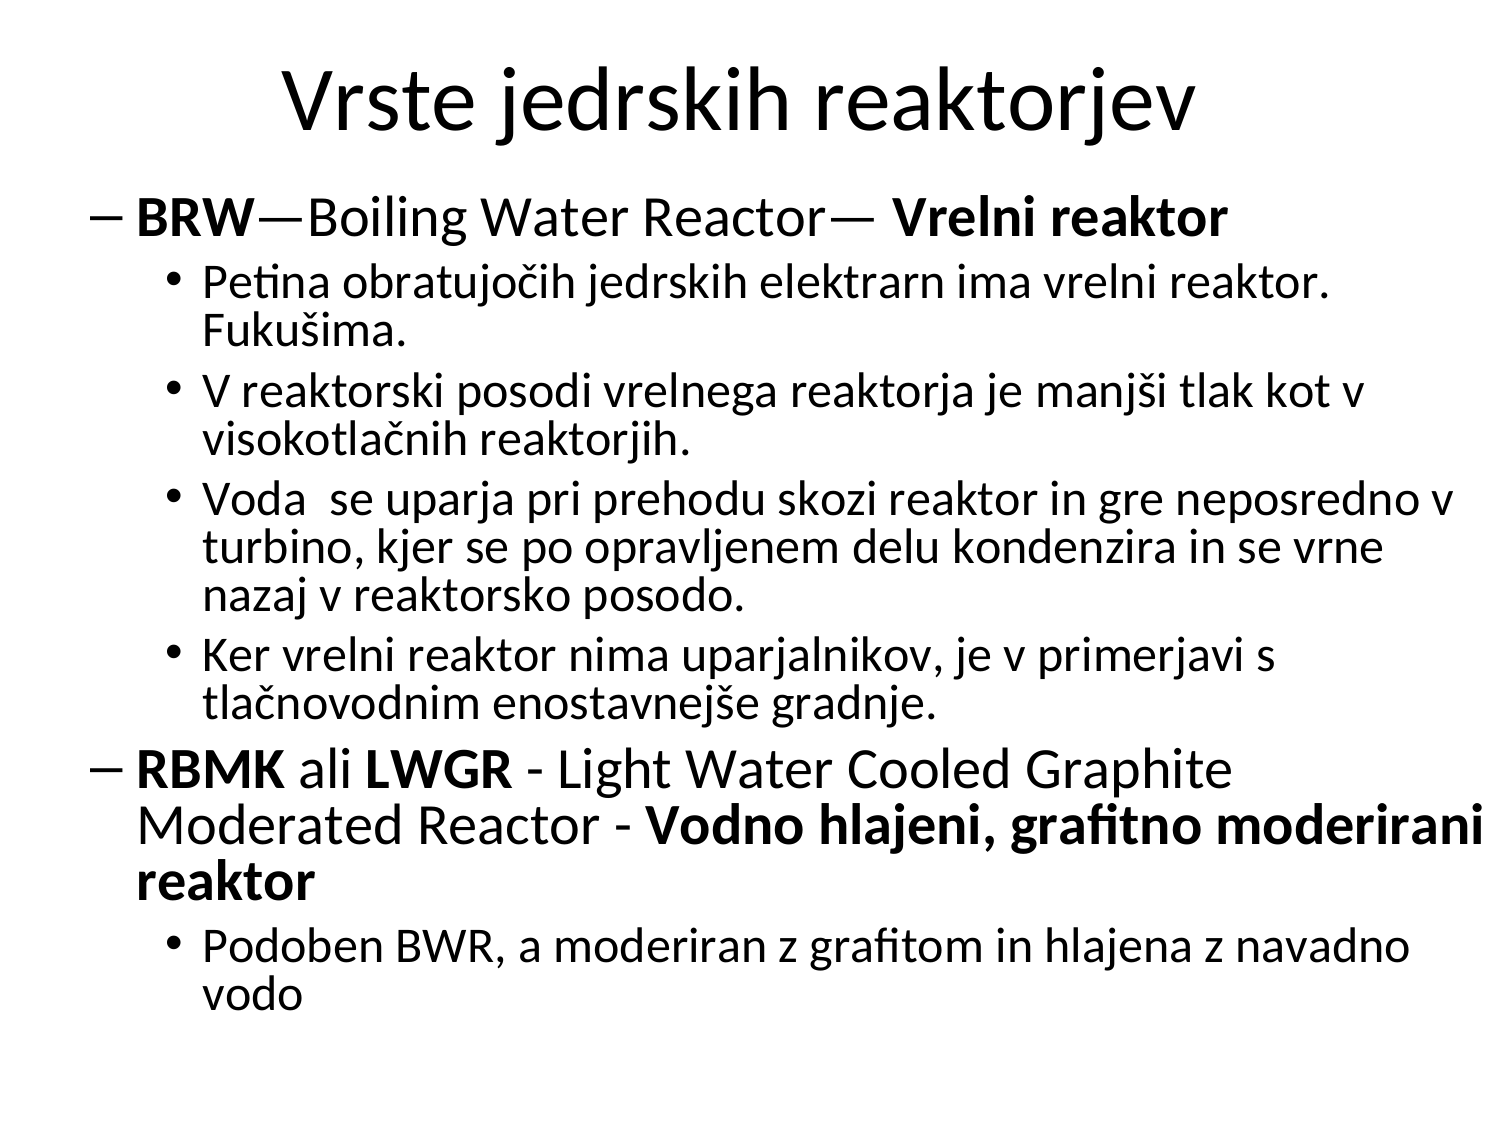

Vrste jedrskih reaktorjev
BRW—Boiling Water Reactor— Vrelni reaktor
Petina obratujočih jedrskih elektrarn ima vrelni reaktor. Fukušima.
V reaktorski posodi vrelnega reaktorja je manjši tlak kot v visokotlačnih reaktorjih.
Voda se uparja pri prehodu skozi reaktor in gre neposredno v turbino, kjer se po opravljenem delu kondenzira in se vrne nazaj v reaktorsko posodo.
Ker vrelni reaktor nima uparjalnikov, je v primerjavi s tlačnovodnim enostavnejše gradnje.
RBMK ali LWGR - Light Water Cooled Graphite Moderated Reactor - Vodno hlajeni, grafitno moderirani reaktor
Podoben BWR, a moderiran z grafitom in hlajena z navadno vodo